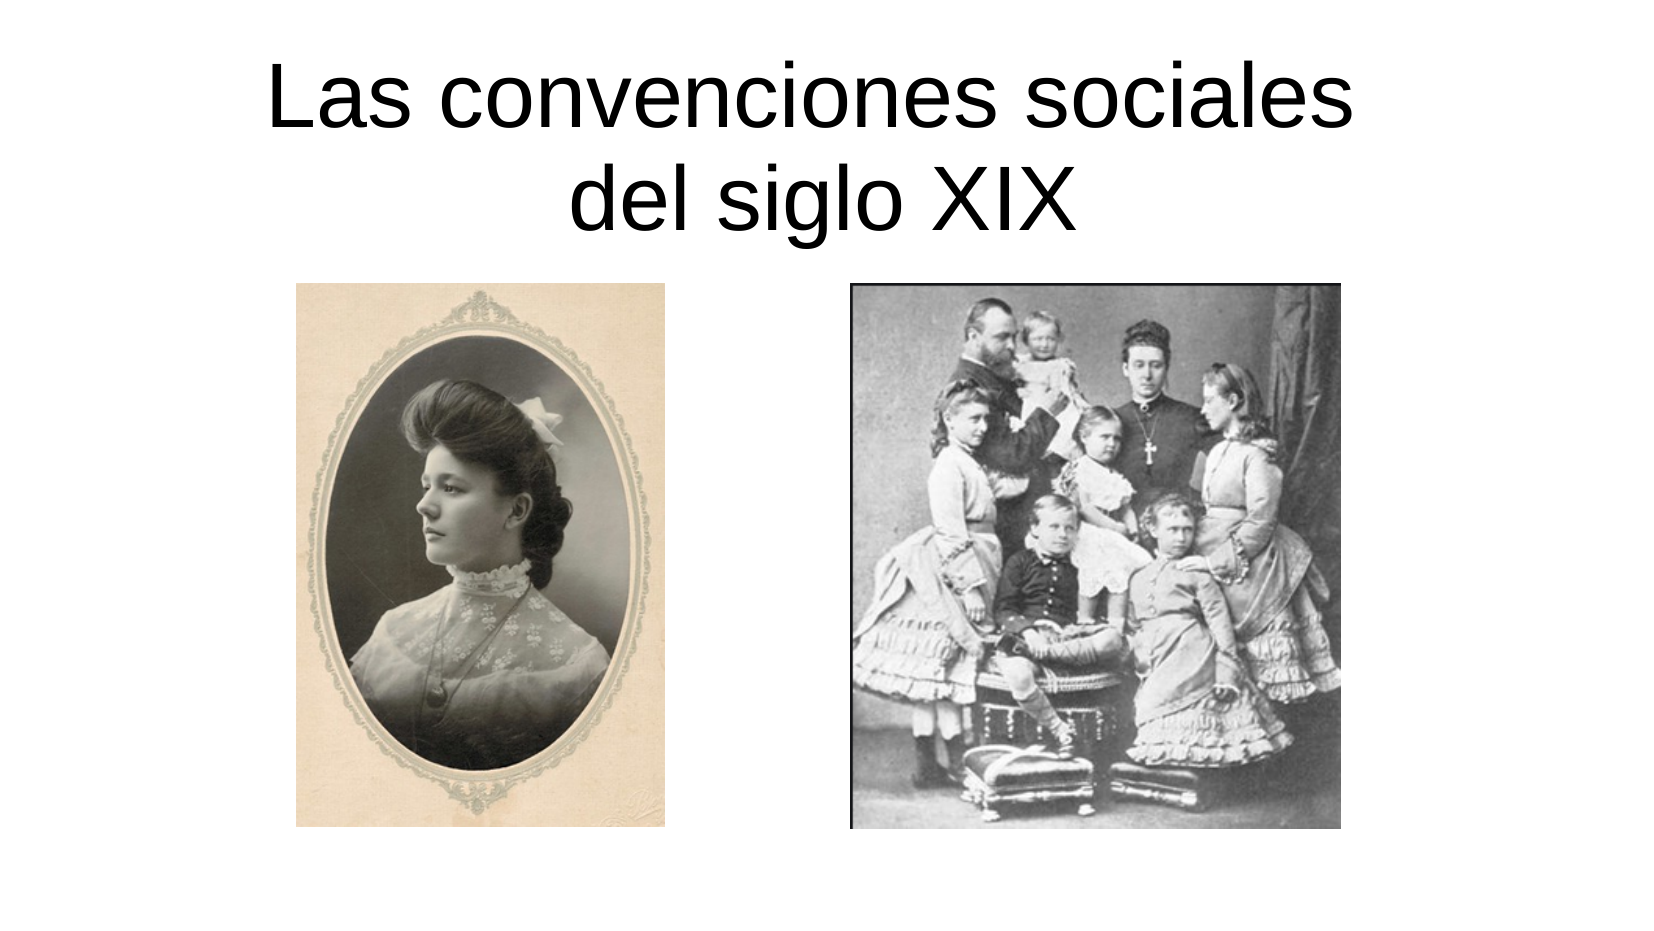

# Las convenciones sociales del siglo XIX